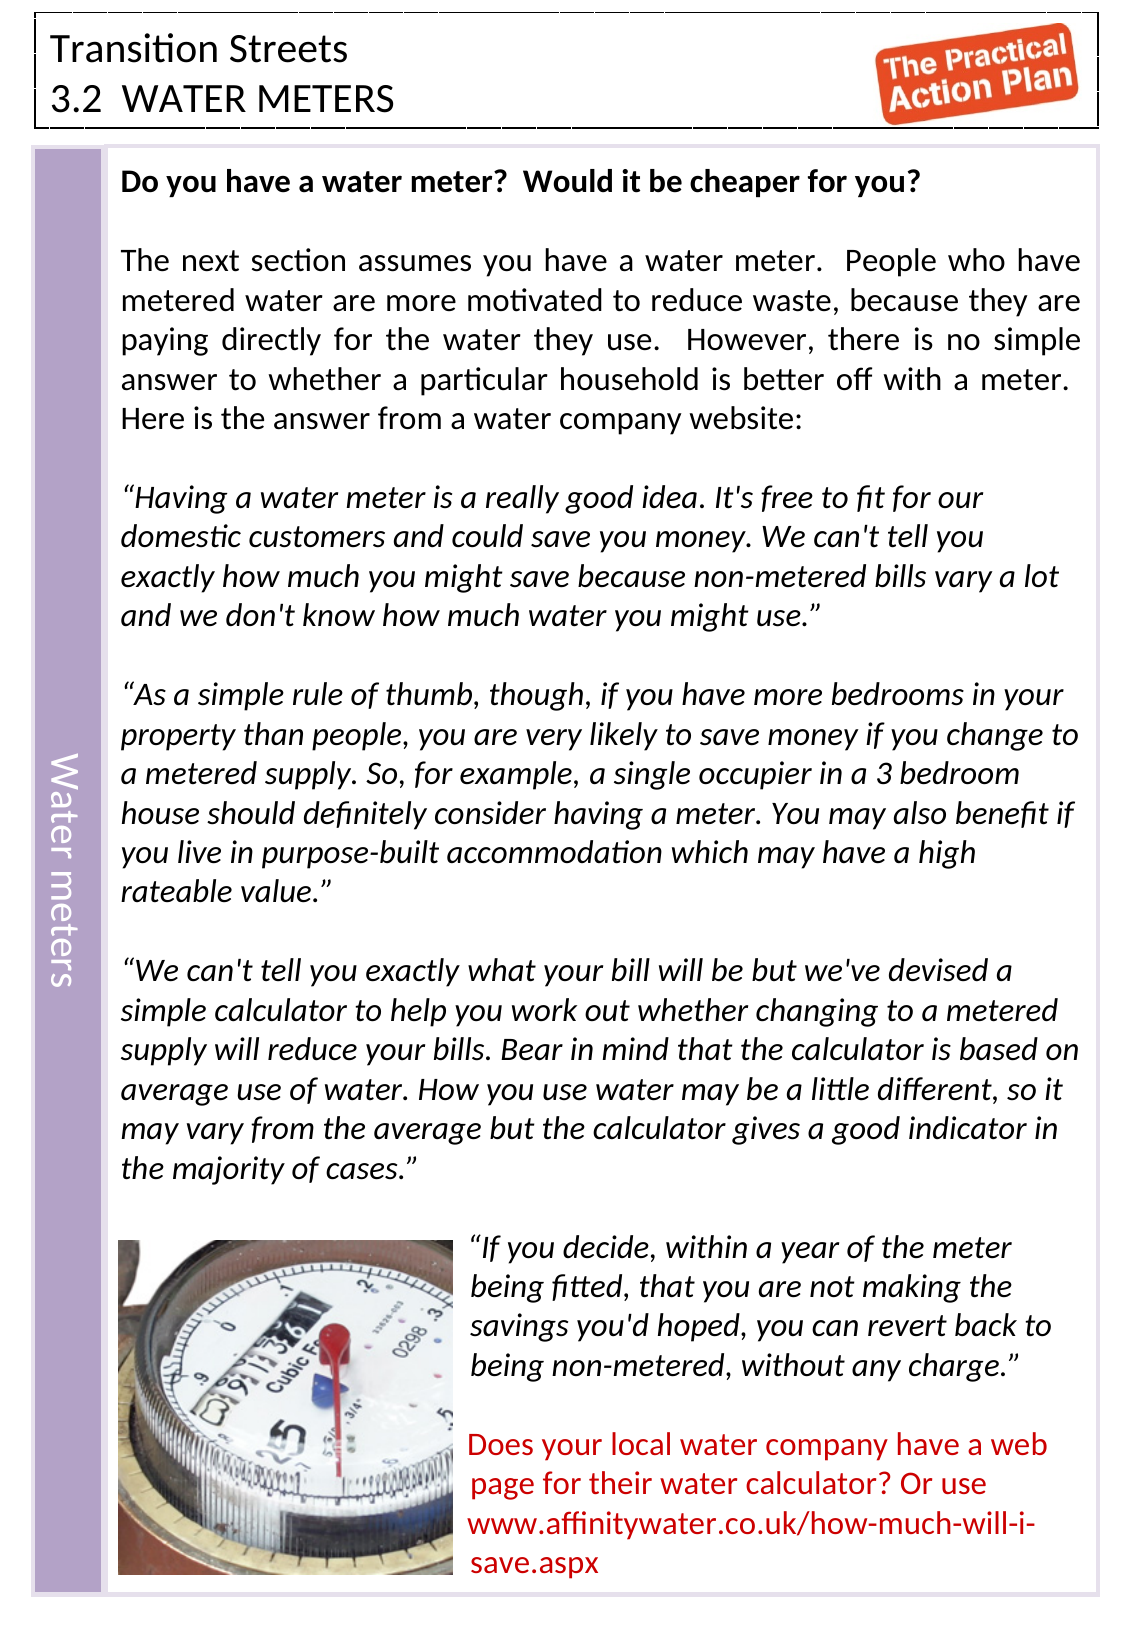

Transition Streets
3.2 WATER METERS
Do you have a water meter? Would it be cheaper for you?
The next section assumes you have a water meter. People who have metered water are more motivated to reduce waste, because they are paying directly for the water they use. However, there is no simple answer to whether a particular household is better off with a meter. Here is the answer from a water company website:
“Having a water meter is a really good idea. It's free to fit for our domestic customers and could save you money. We can't tell you exactly how much you might save because non-metered bills vary a lot and we don't know how much water you might use.”
“As a simple rule of thumb, though, if you have more bedrooms in your property than people, you are very likely to save money if you change to a metered supply. So, for example, a single occupier in a 3 bedroom house should definitely consider having a meter. You may also benefit if you live in purpose-built accommodation which may have a high rateable value.”
“We can't tell you exactly what your bill will be but we've devised a simple calculator to help you work out whether changing to a metered supply will reduce your bills. Bear in mind that the calculator is based on average use of water. How you use water may be a little different, so it may vary from the average but the calculator gives a good indicator in the majority of cases.”
“If you decide, within a year of the meter being fitted, that you are not making the savings you'd hoped, you can revert back to being non-metered, without any charge.”
Does your local water company have a web page for their water calculator? Or use
www.affinitywater.co.uk/how-much-will-i-save.aspx
Water meters